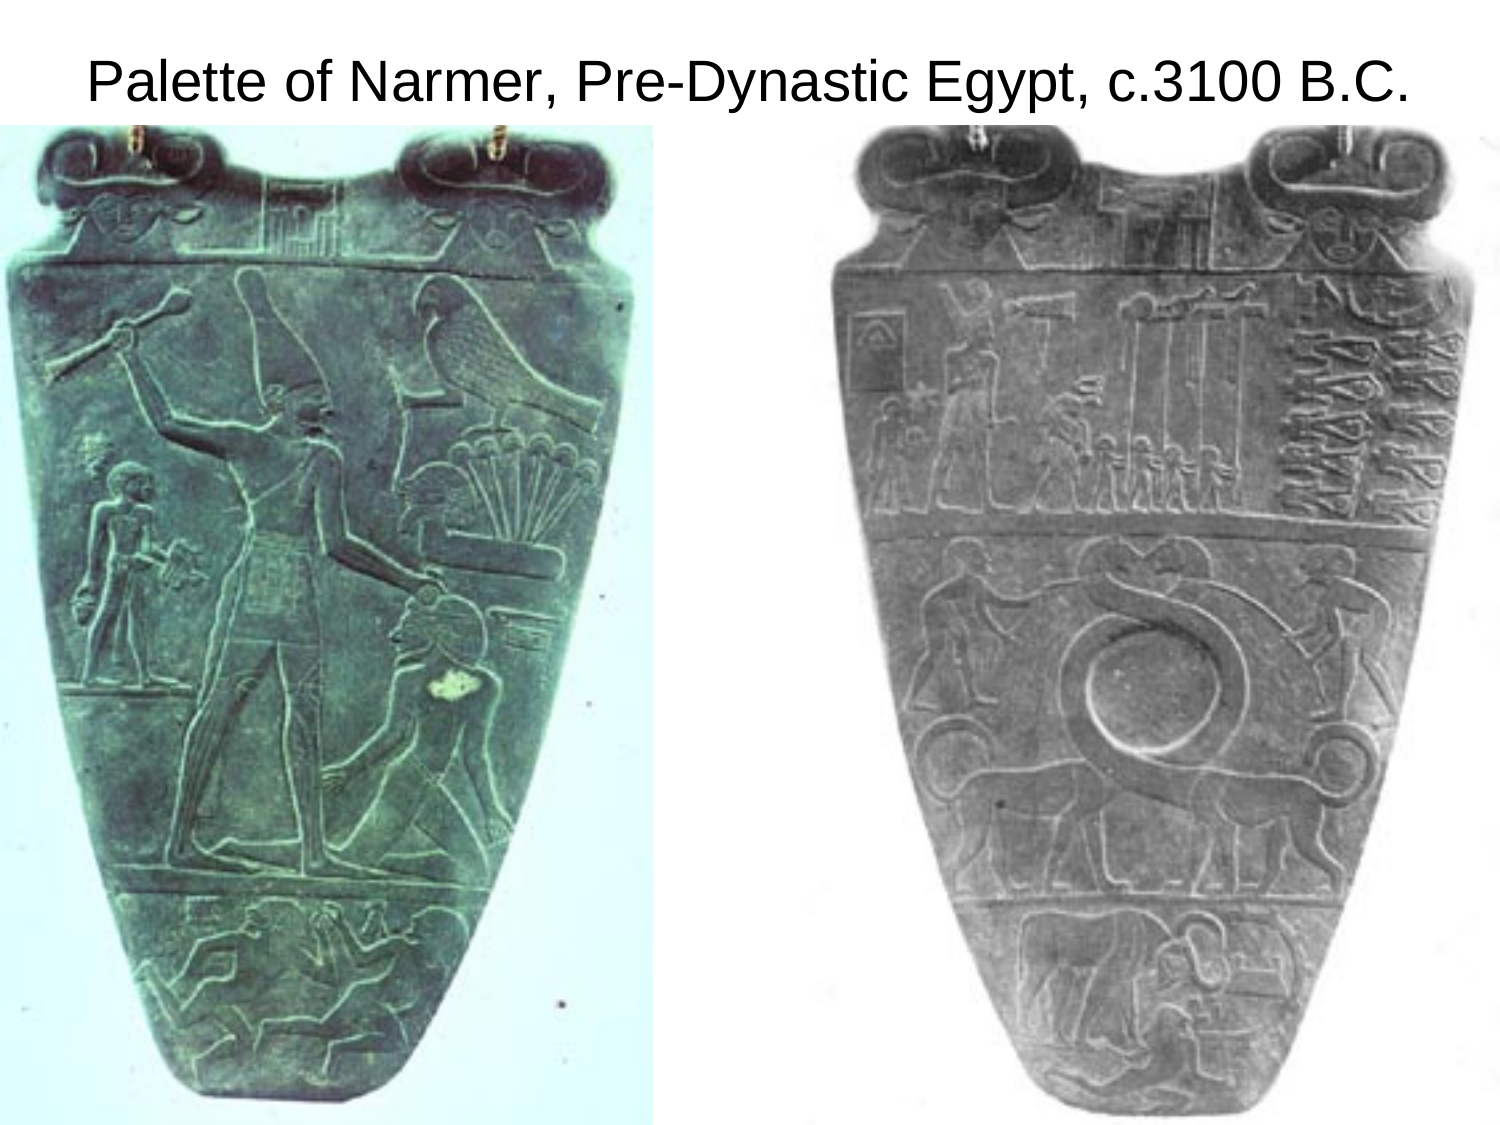

# Palette of Narmer, Pre-Dynastic Egypt, c.3100 B.C.